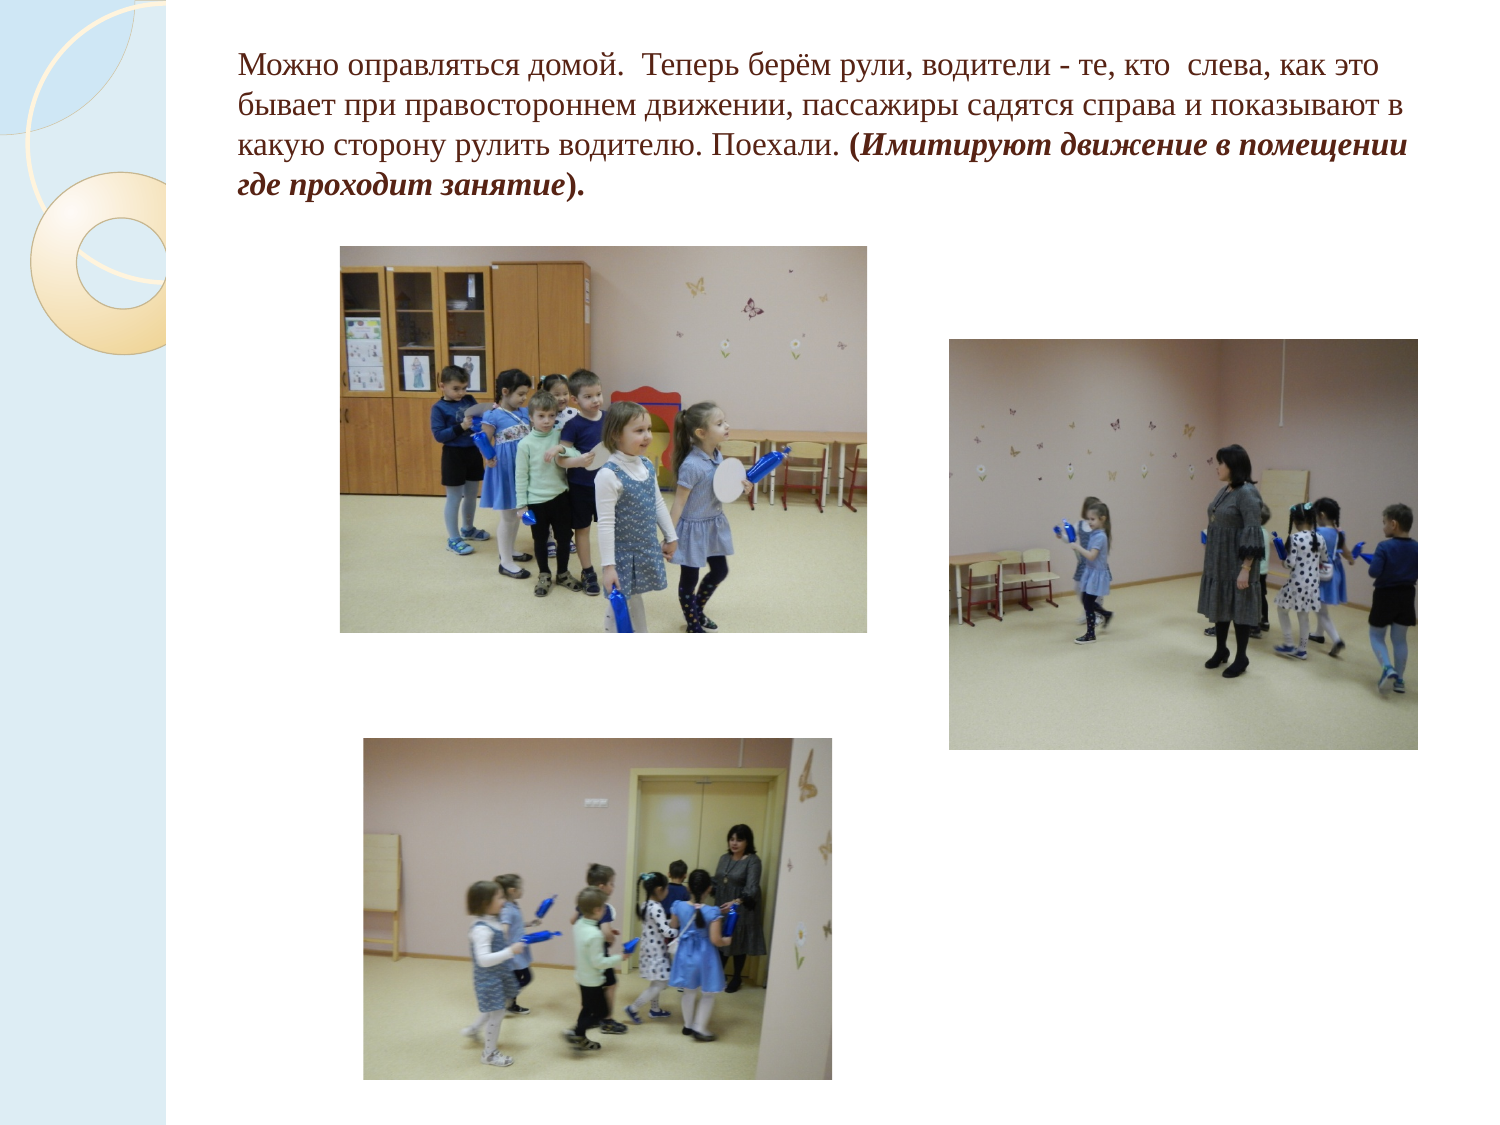

# Можно оправляться домой. Теперь берём рули, водители - те, кто слева, как это бывает при правостороннем движении, пассажиры садятся справа и показывают в какую сторону рулить водителю. Поехали. (Имитируют движение в помещении где проходит занятие).